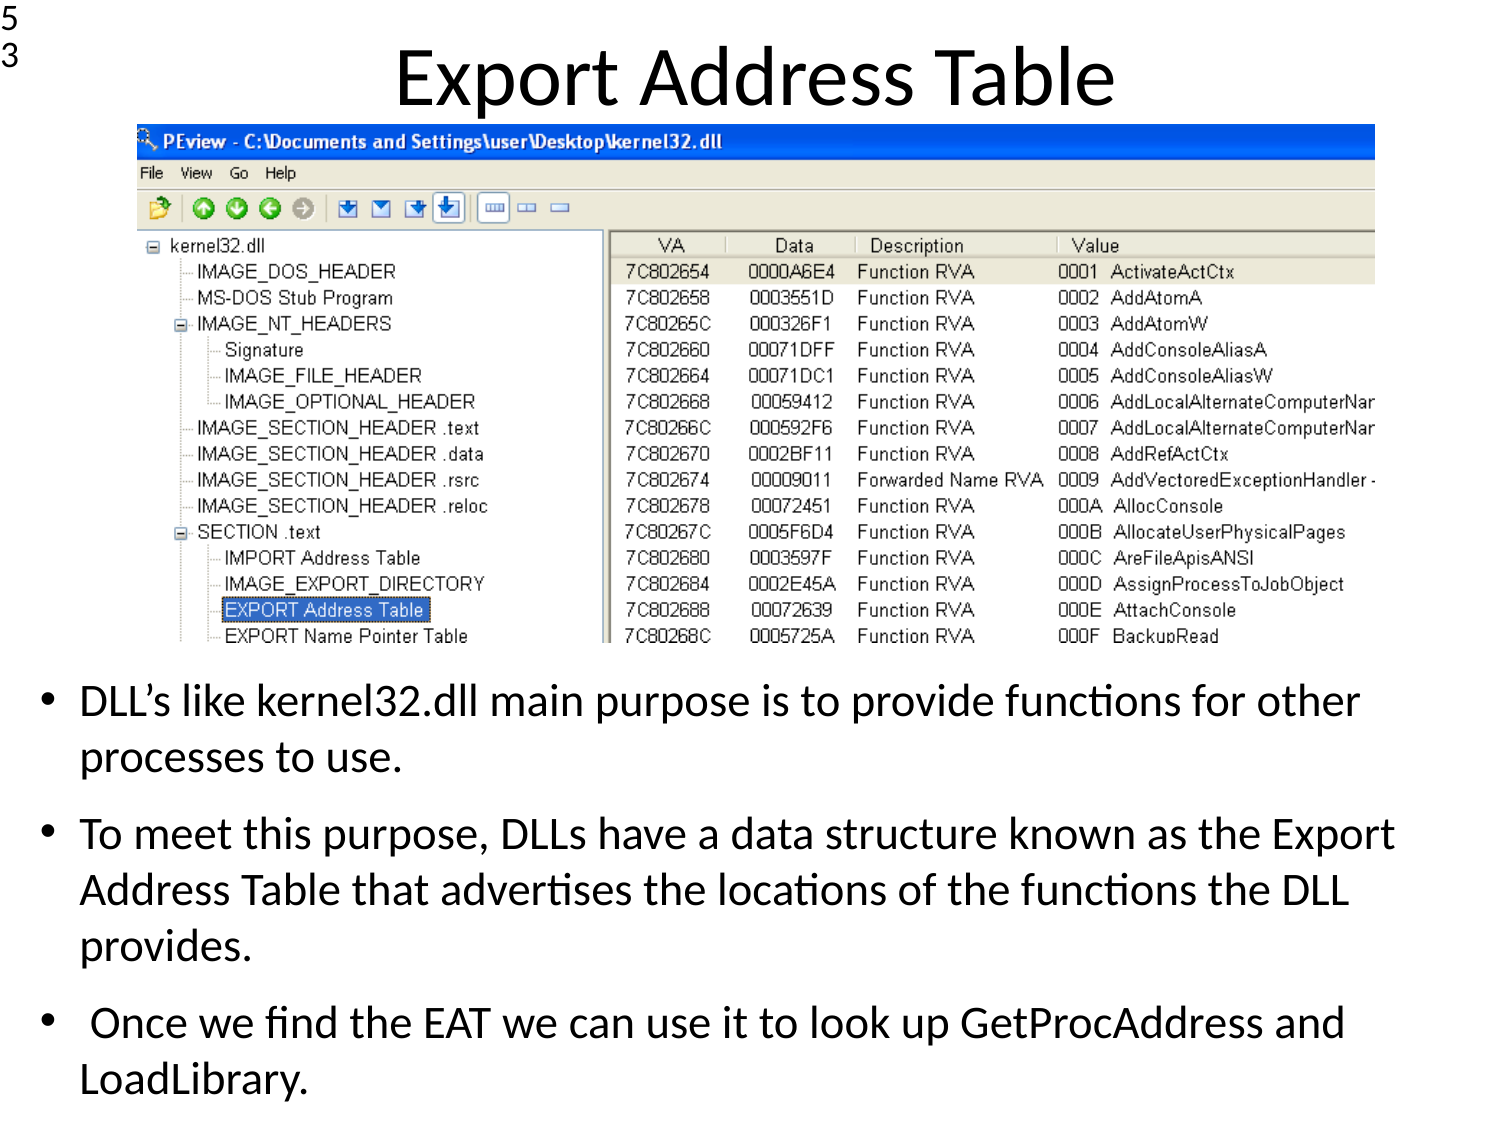

# Export Address Table
DLL’s like kernel32.dll main purpose is to provide functions for other processes to use.
To meet this purpose, DLLs have a data structure known as the Export Address Table that advertises the locations of the functions the DLL provides.
 Once we find the EAT we can use it to look up GetProcAddress and LoadLibrary.